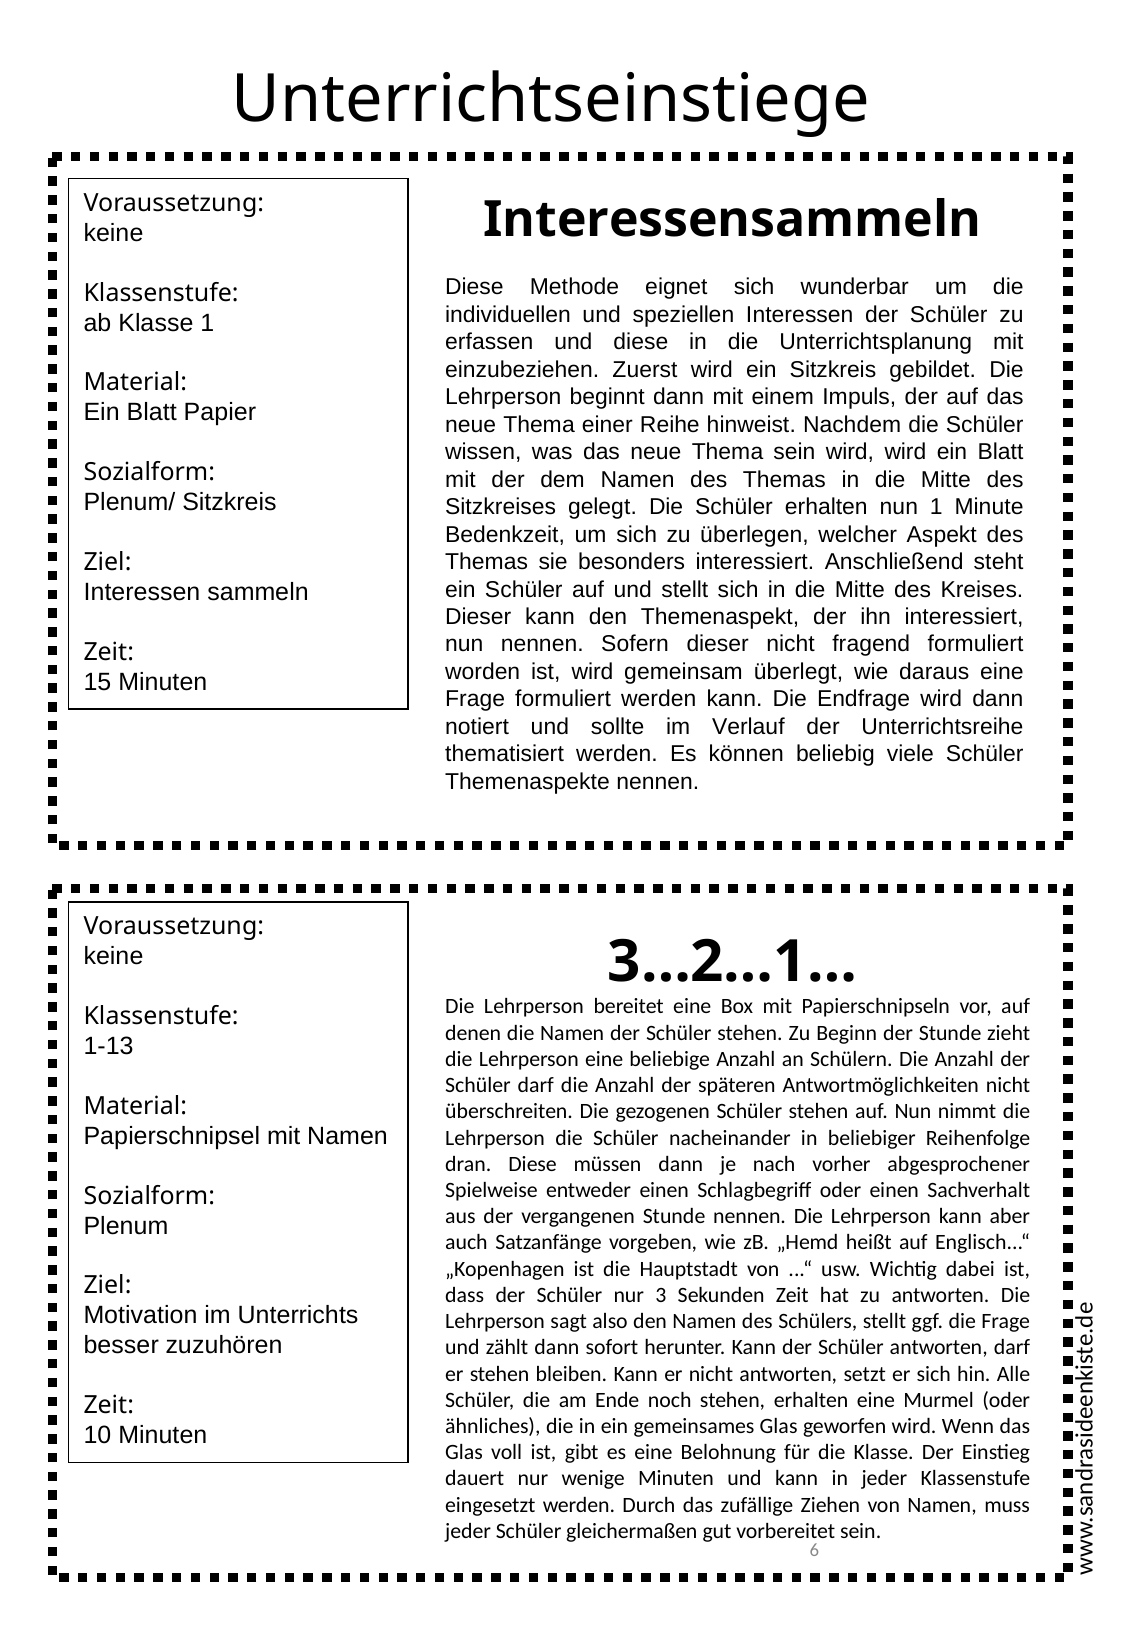

Unterrichtseinstiege
Voraussetzung:
keine
Klassenstufe:
ab Klasse 1
Material:
Ein Blatt Papier
Sozialform:
Plenum/ Sitzkreis
Ziel:
Interessen sammeln
Zeit:
15 Minuten
Interessensammeln
Diese Methode eignet sich wunderbar um die individuellen und speziellen Interessen der Schüler zu erfassen und diese in die Unterrichtsplanung mit einzubeziehen. Zuerst wird ein Sitzkreis gebildet. Die Lehrperson beginnt dann mit einem Impuls, der auf das neue Thema einer Reihe hinweist. Nachdem die Schüler wissen, was das neue Thema sein wird, wird ein Blatt mit der dem Namen des Themas in die Mitte des Sitzkreises gelegt. Die Schüler erhalten nun 1 Minute Bedenkzeit, um sich zu überlegen, welcher Aspekt des Themas sie besonders interessiert. Anschließend steht ein Schüler auf und stellt sich in die Mitte des Kreises. Dieser kann den Themenaspekt, der ihn interessiert, nun nennen. Sofern dieser nicht fragend formuliert worden ist, wird gemeinsam überlegt, wie daraus eine Frage formuliert werden kann. Die Endfrage wird dann notiert und sollte im Verlauf der Unterrichtsreihe thematisiert werden. Es können beliebig viele Schüler Themenaspekte nennen.
Voraussetzung:
keine
Klassenstufe:
1-13
Material:
Papierschnipsel mit Namen
Sozialform:
Plenum
Ziel:
Motivation im Unterrichts besser zuzuhören
Zeit:
10 Minuten
3…2…1…
Die Lehrperson bereitet eine Box mit Papierschnipseln vor, auf denen die Namen der Schüler stehen. Zu Beginn der Stunde zieht die Lehrperson eine beliebige Anzahl an Schülern. Die Anzahl der Schüler darf die Anzahl der späteren Antwortmöglichkeiten nicht überschreiten. Die gezogenen Schüler stehen auf. Nun nimmt die Lehrperson die Schüler nacheinander in beliebiger Reihenfolge dran. Diese müssen dann je nach vorher abgesprochener Spielweise entweder einen Schlagbegriff oder einen Sachverhalt aus der vergangenen Stunde nennen. Die Lehrperson kann aber auch Satzanfänge vorgeben, wie zB. „Hemd heißt auf Englisch...“ „Kopenhagen ist die Hauptstadt von ...“ usw. Wichtig dabei ist, dass der Schüler nur 3 Sekunden Zeit hat zu antworten. Die Lehrperson sagt also den Namen des Schülers, stellt ggf. die Frage und zählt dann sofort herunter. Kann der Schüler antworten, darf er stehen bleiben. Kann er nicht antworten, setzt er sich hin. Alle Schüler, die am Ende noch stehen, erhalten eine Murmel (oder ähnliches), die in ein gemeinsames Glas geworfen wird. Wenn das Glas voll ist, gibt es eine Belohnung für die Klasse. Der Einstieg dauert nur wenige Minuten und kann in jeder Klassenstufe eingesetzt werden. Durch das zufällige Ziehen von Namen, muss jeder Schüler gleichermaßen gut vorbereitet sein.
www.sandrasideenkiste.de